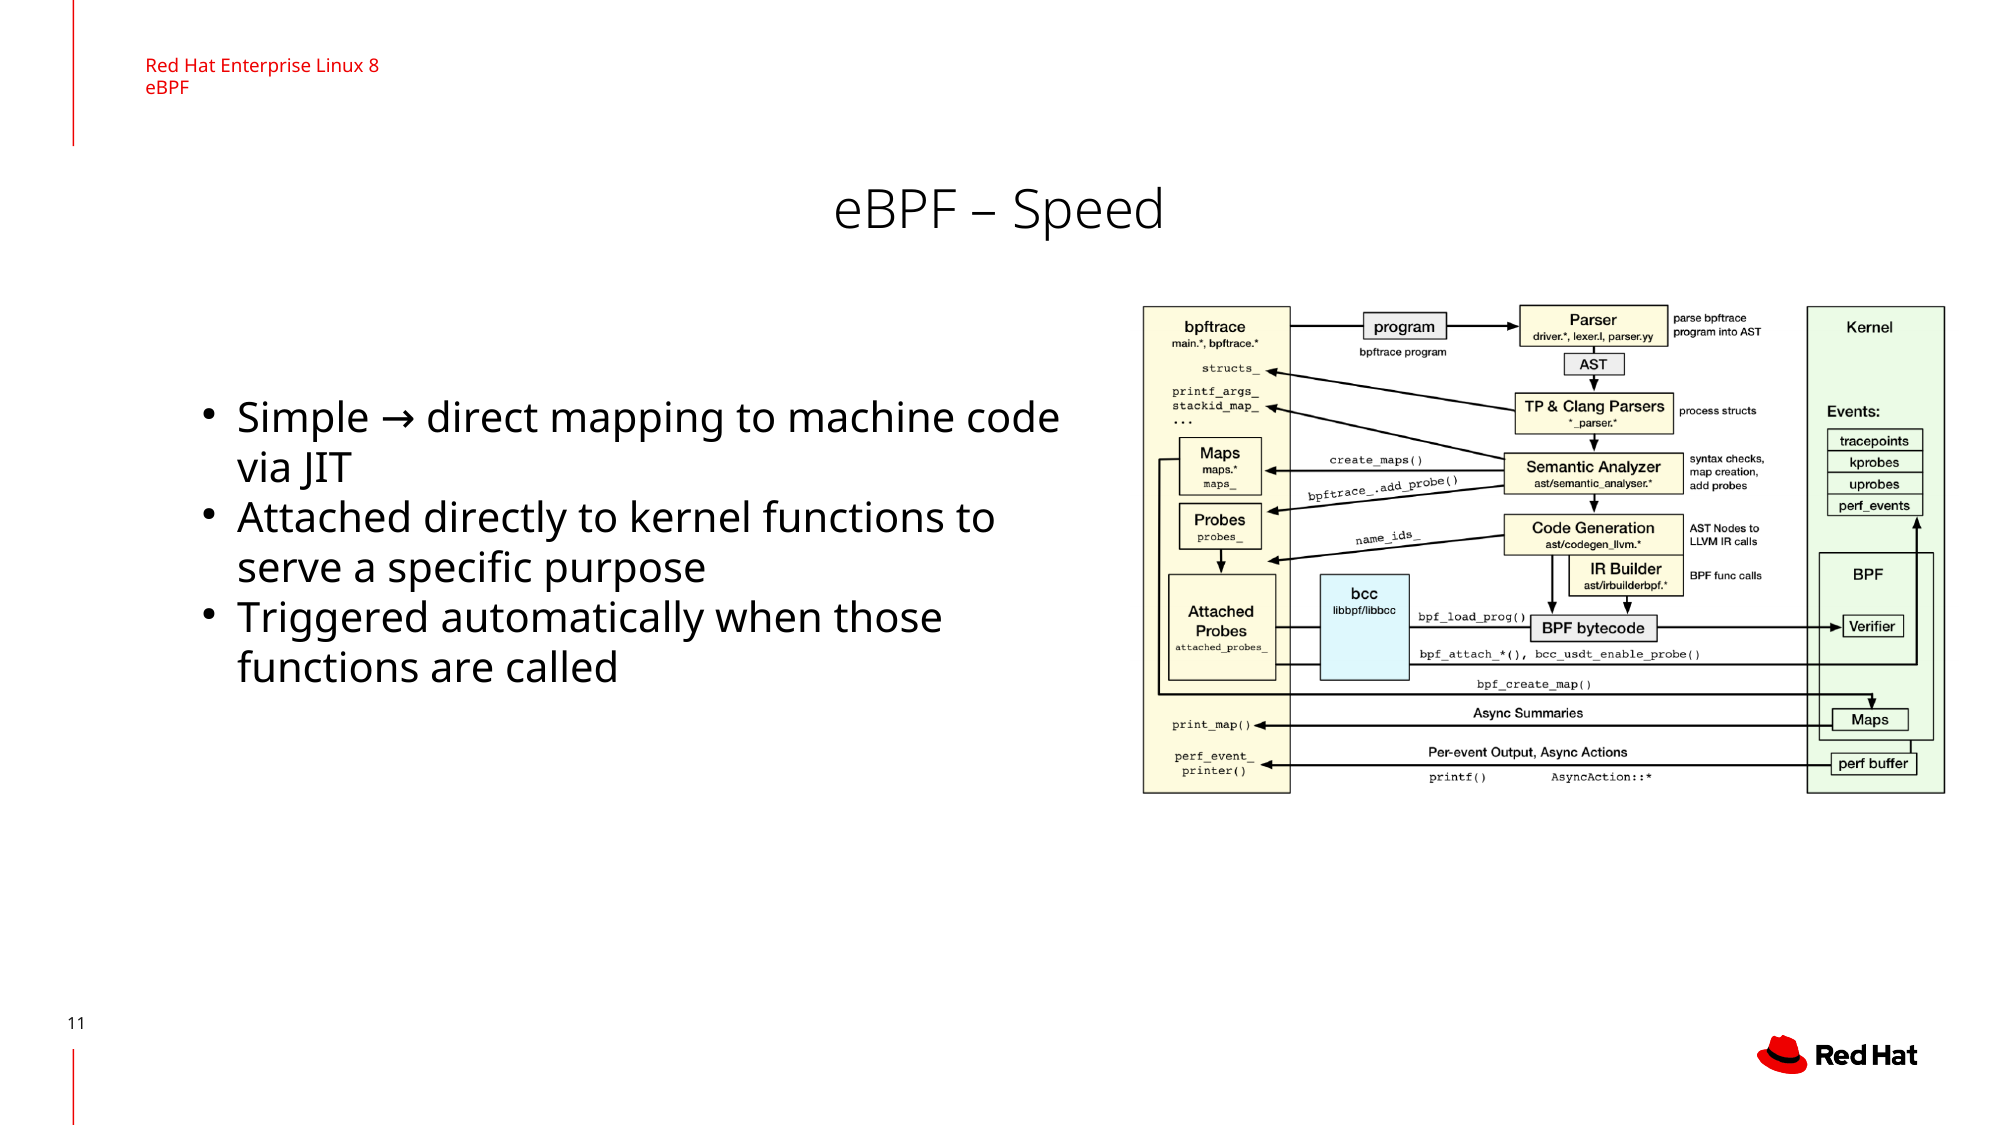

Red Hat Enterprise Linux 8
eBPF
# eBPF – Speed
Simple → direct mapping to machine code via JIT
Attached directly to kernel functions to serve a specific purpose
Triggered automatically when those functions are called
11